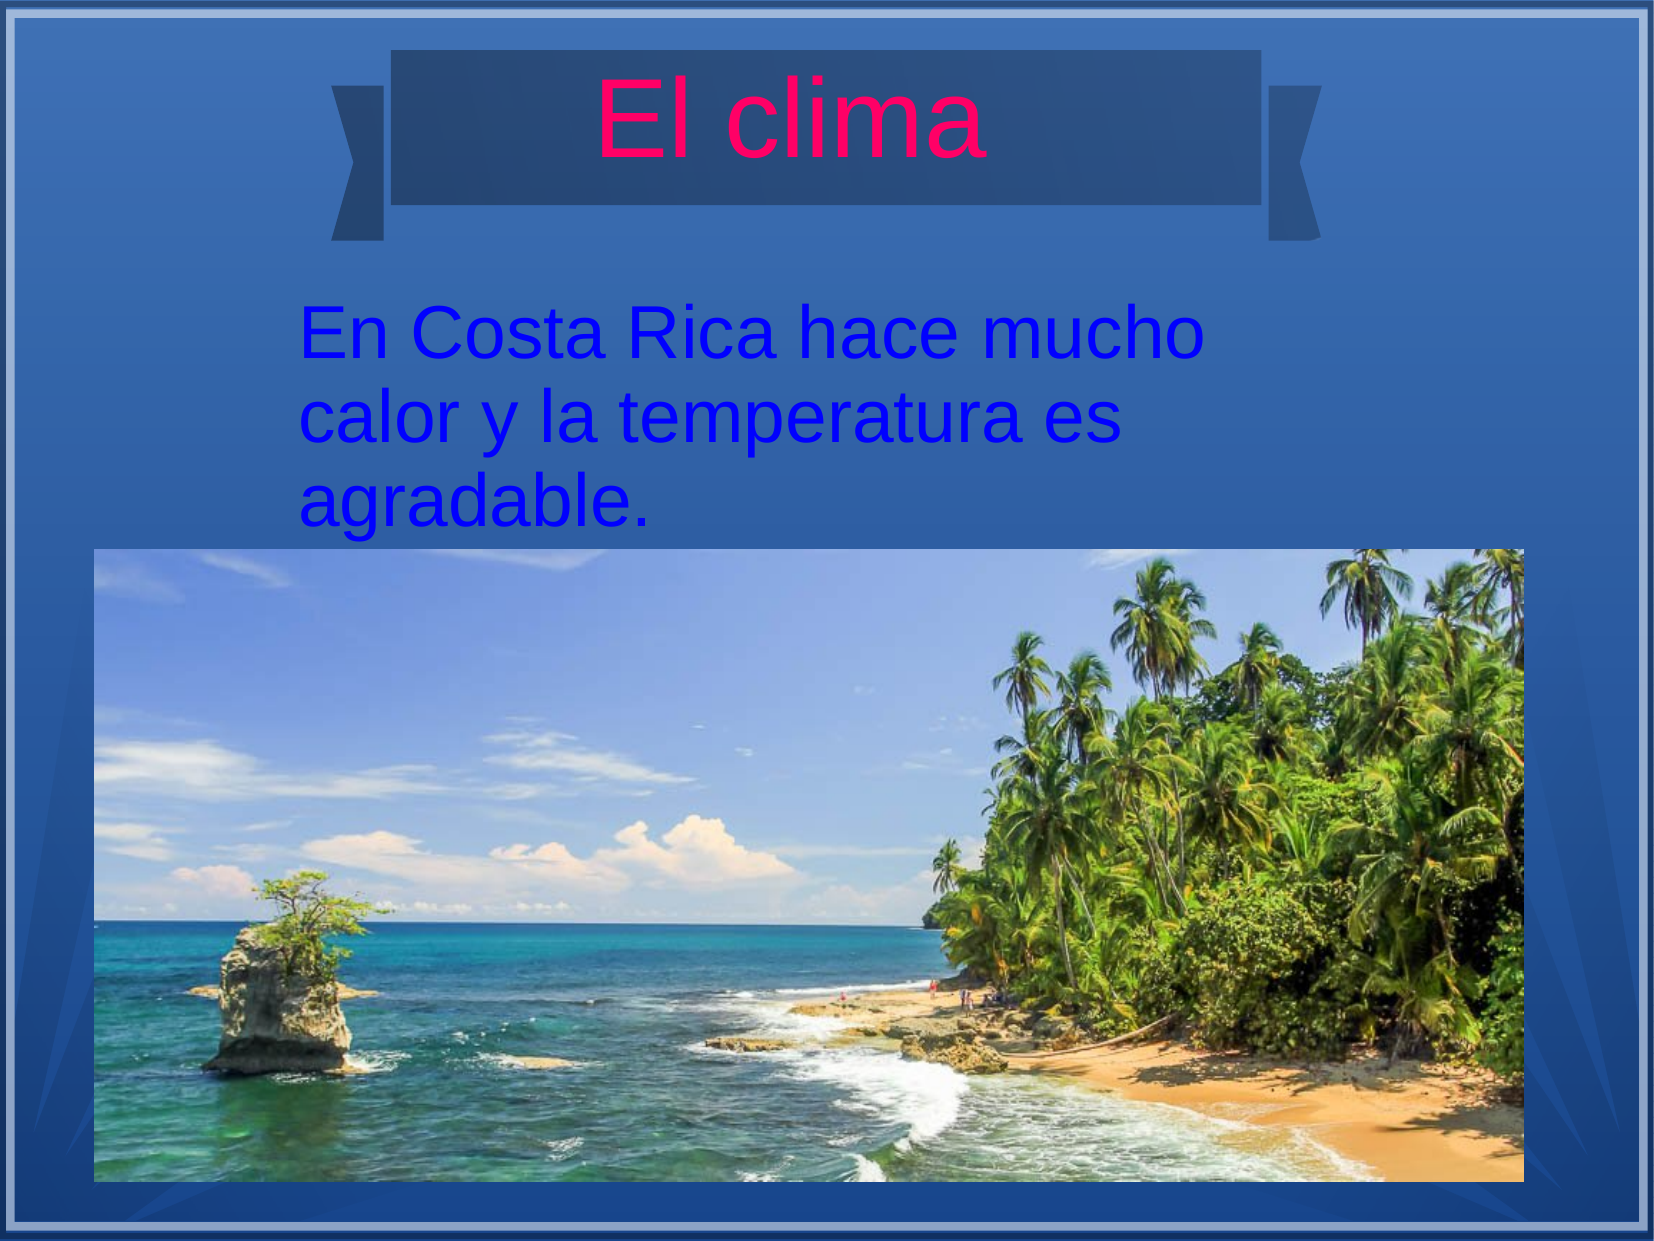

El clima
En Costa Rica hace mucho calor y la temperatura es agradable.